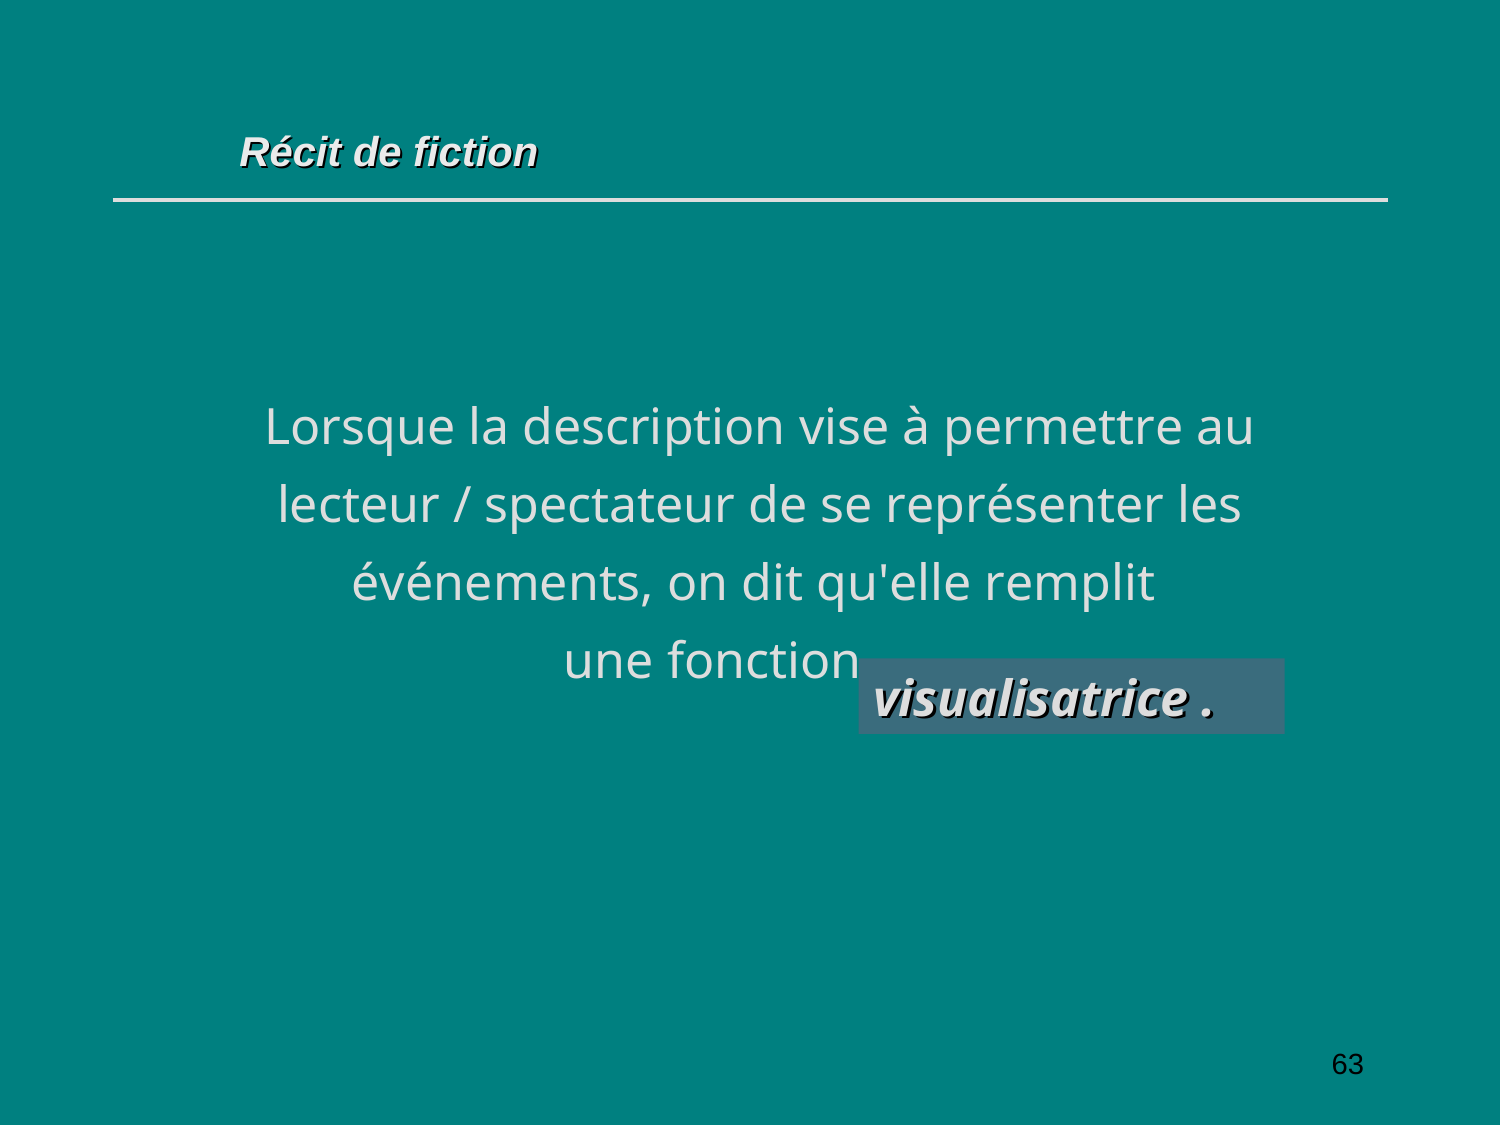

Récit de fiction
Lorsque la description vise à permettre au lecteur / spectateur de se représenter les événements, on dit qu'elle remplit
une fonction	 . . .
visualisatrice .
63